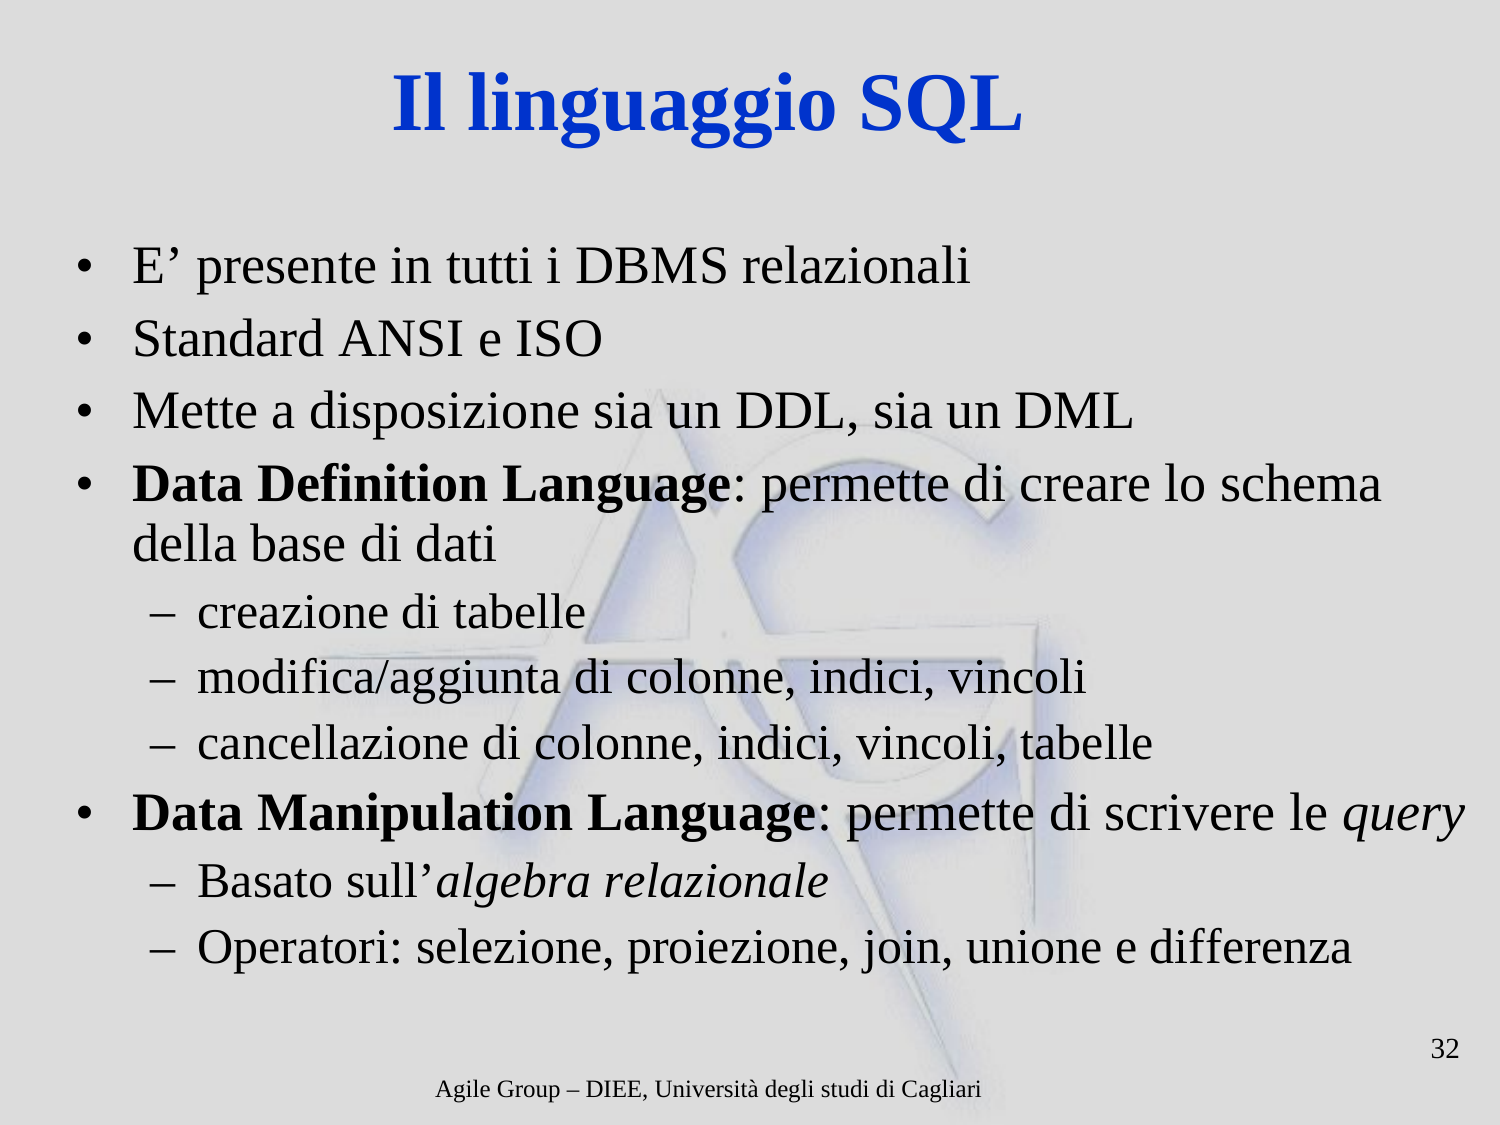

# Il linguaggio SQL
E’ presente in tutti i DBMS relazionali
Standard ANSI e ISO
Mette a disposizione sia un DDL, sia un DML
Data Definition Language: permette di creare lo schema della base di dati
creazione di tabelle
modifica/aggiunta di colonne, indici, vincoli
cancellazione di colonne, indici, vincoli, tabelle
Data Manipulation Language: permette di scrivere le query
Basato sull’algebra relazionale
Operatori: selezione, proiezione, join, unione e differenza
32